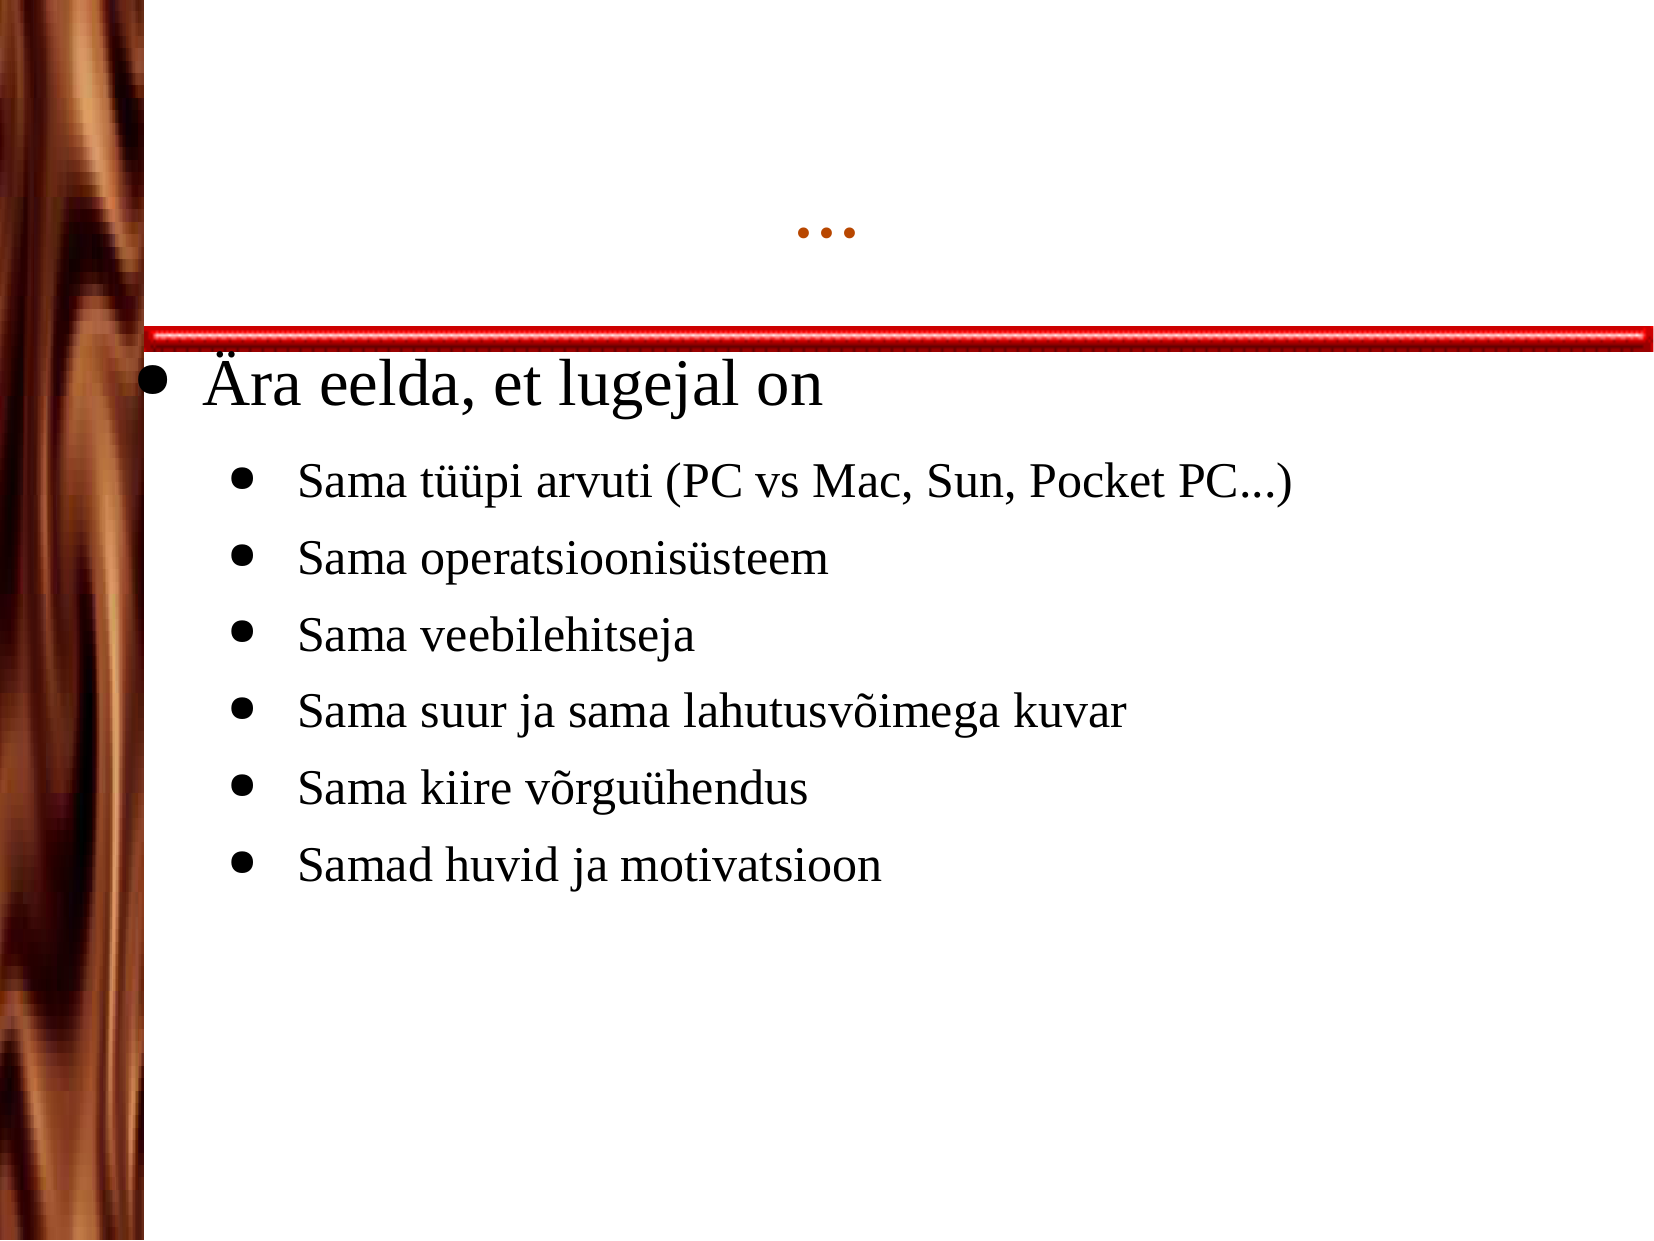

# ...
Ära eelda, et lugejal on
Sama tüüpi arvuti (PC vs Mac, Sun, Pocket PC...)
Sama operatsioonisüsteem
Sama veebilehitseja
Sama suur ja sama lahutusvõimega kuvar
Sama kiire võrguühendus
Samad huvid ja motivatsioon